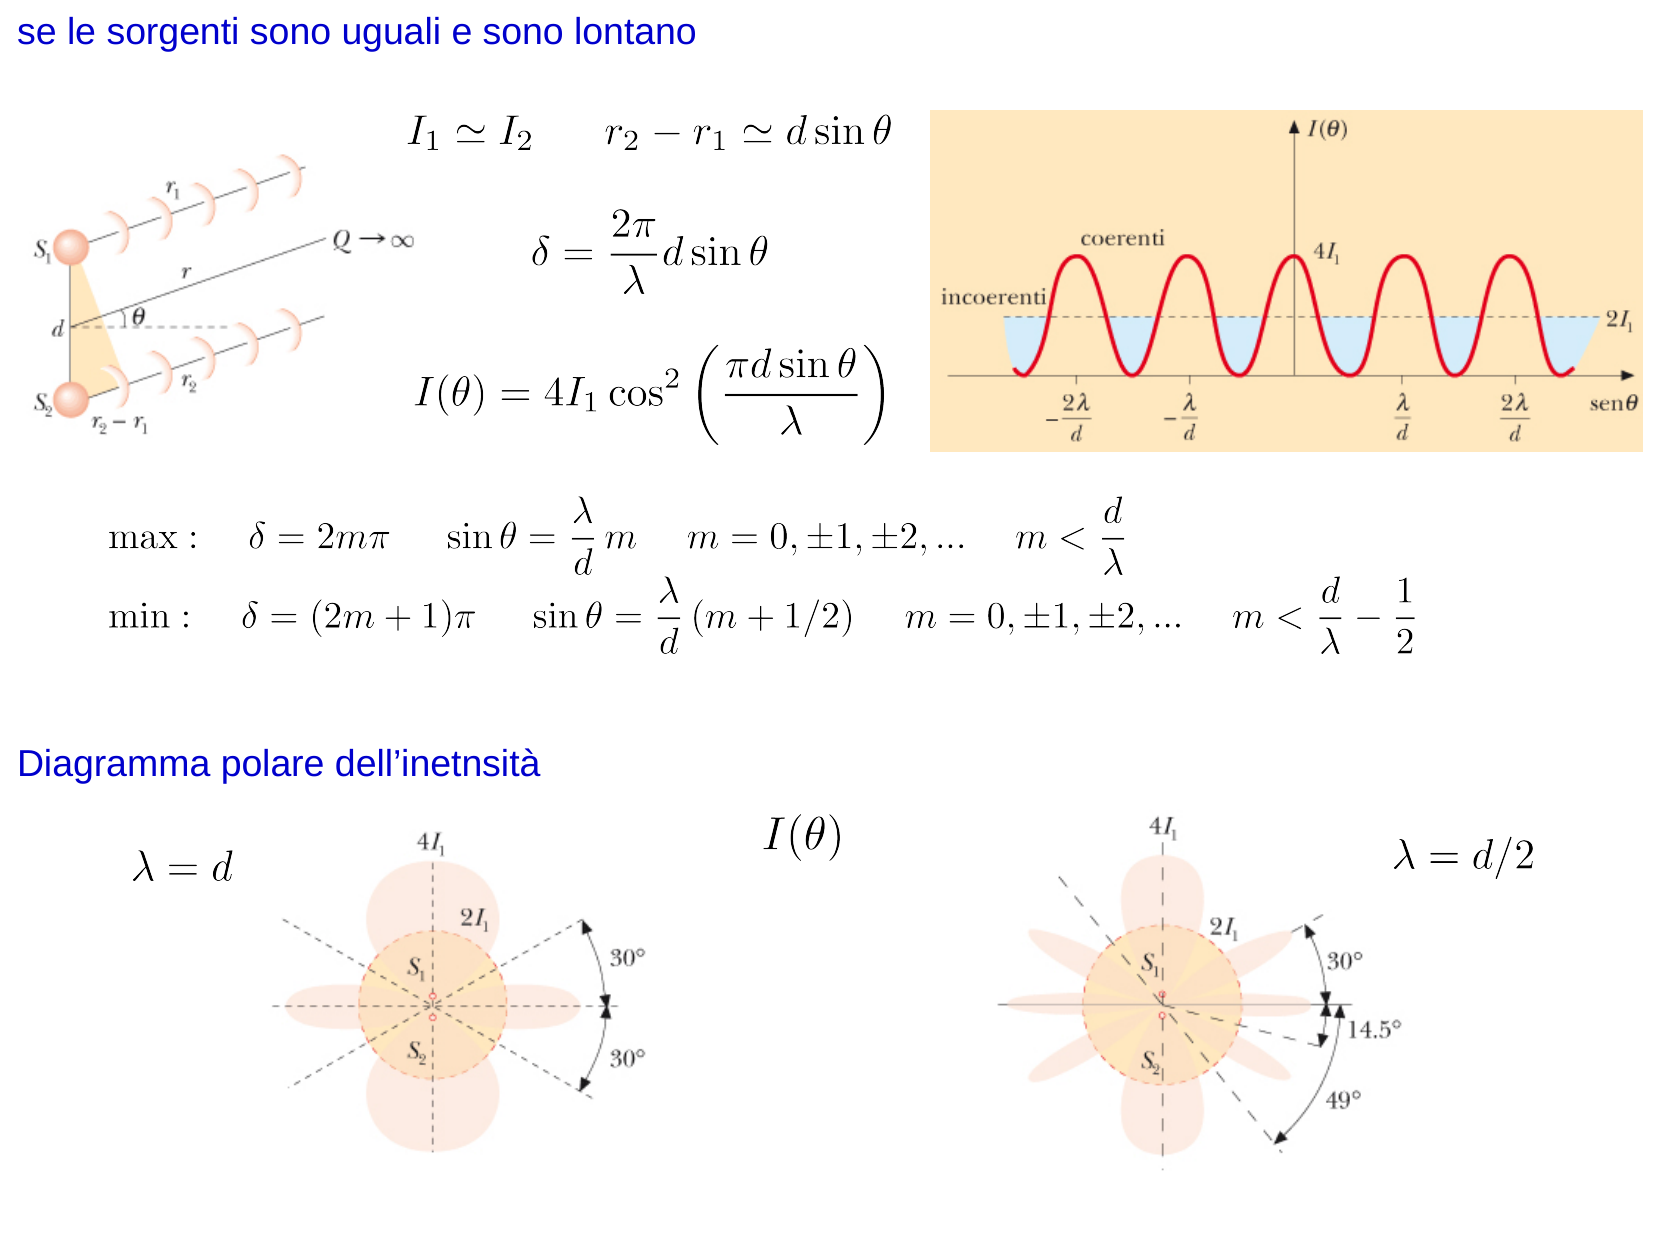

se le sorgenti sono uguali e sono lontano
Diagramma polare dell’inetnsità